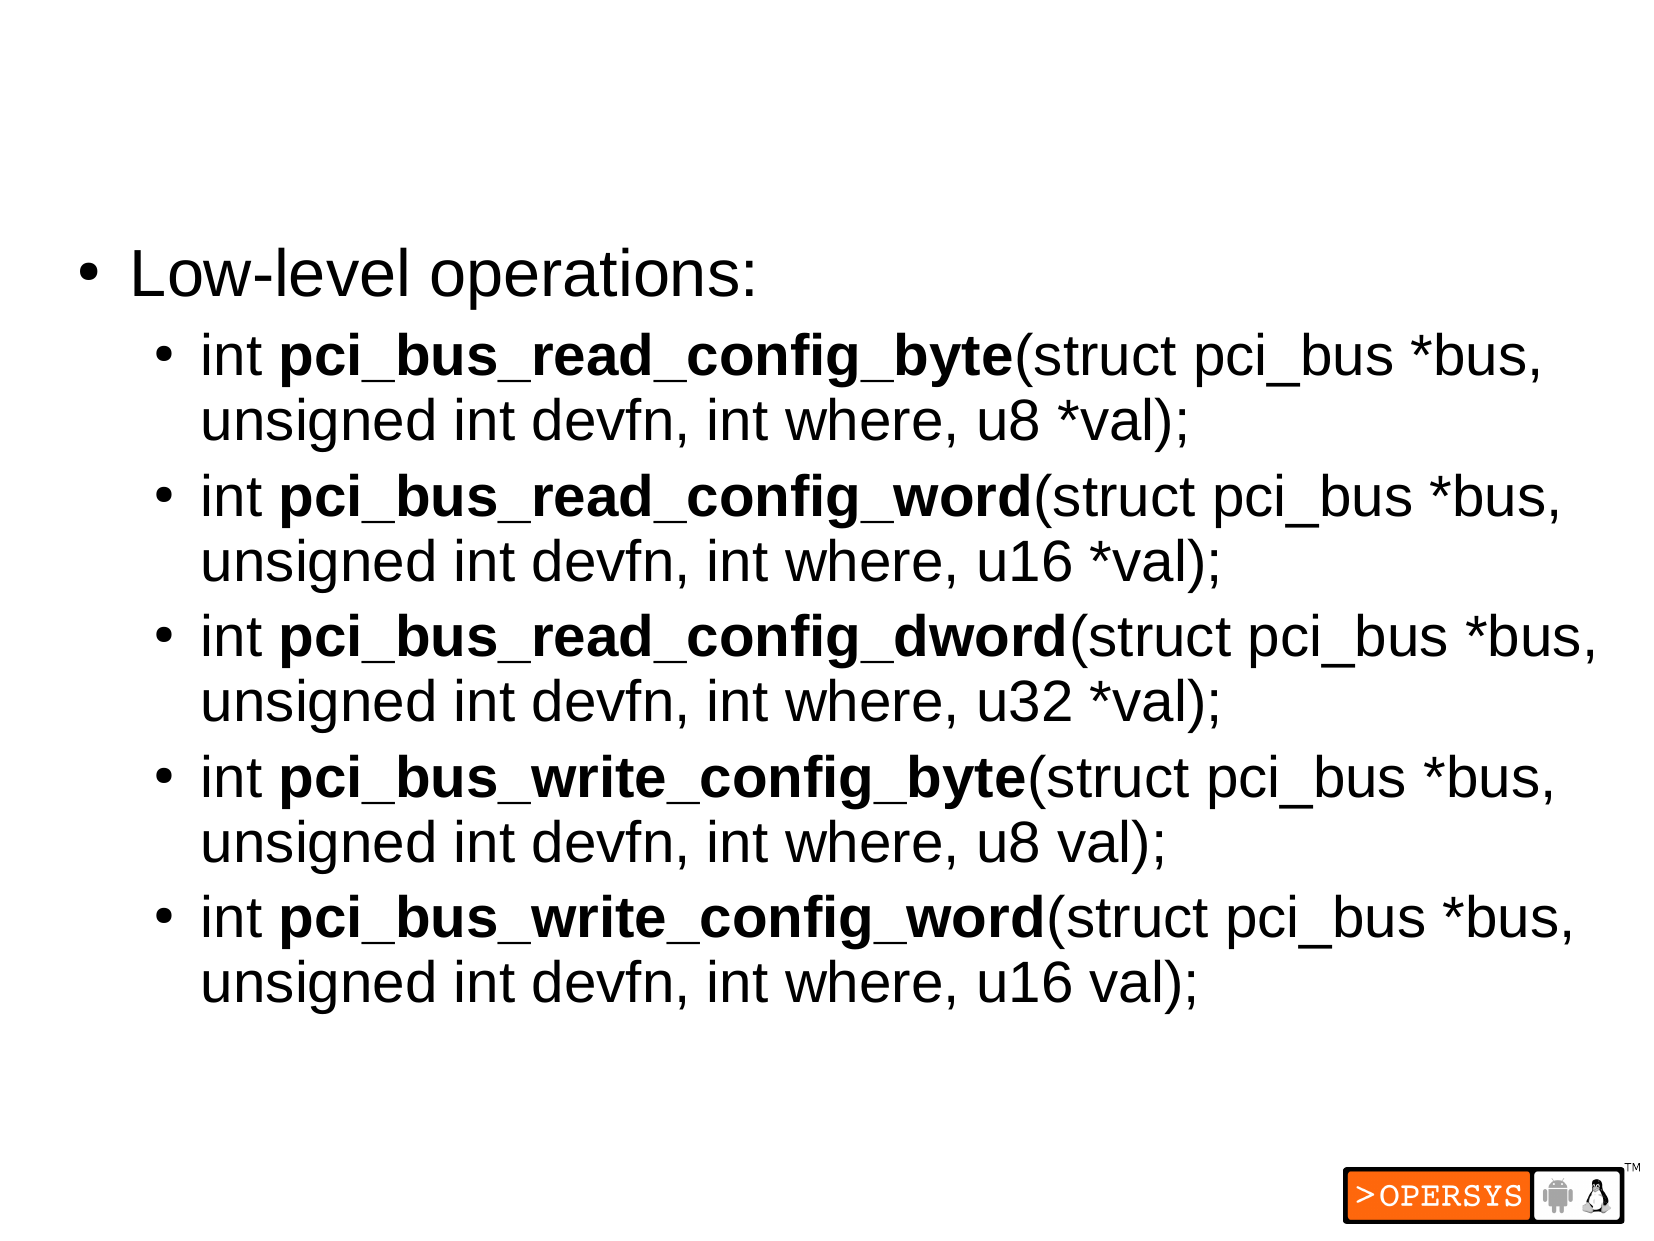

# Low-level operations:
int pci_bus_read_config_byte(struct pci_bus *bus, unsigned int devfn, int where, u8 *val);
int pci_bus_read_config_word(struct pci_bus *bus, unsigned int devfn, int where, u16 *val);
int pci_bus_read_config_dword(struct pci_bus *bus, unsigned int devfn, int where, u32 *val);
int pci_bus_write_config_byte(struct pci_bus *bus, unsigned int devfn, int where, u8 val);
int pci_bus_write_config_word(struct pci_bus *bus, unsigned int devfn, int where, u16 val);